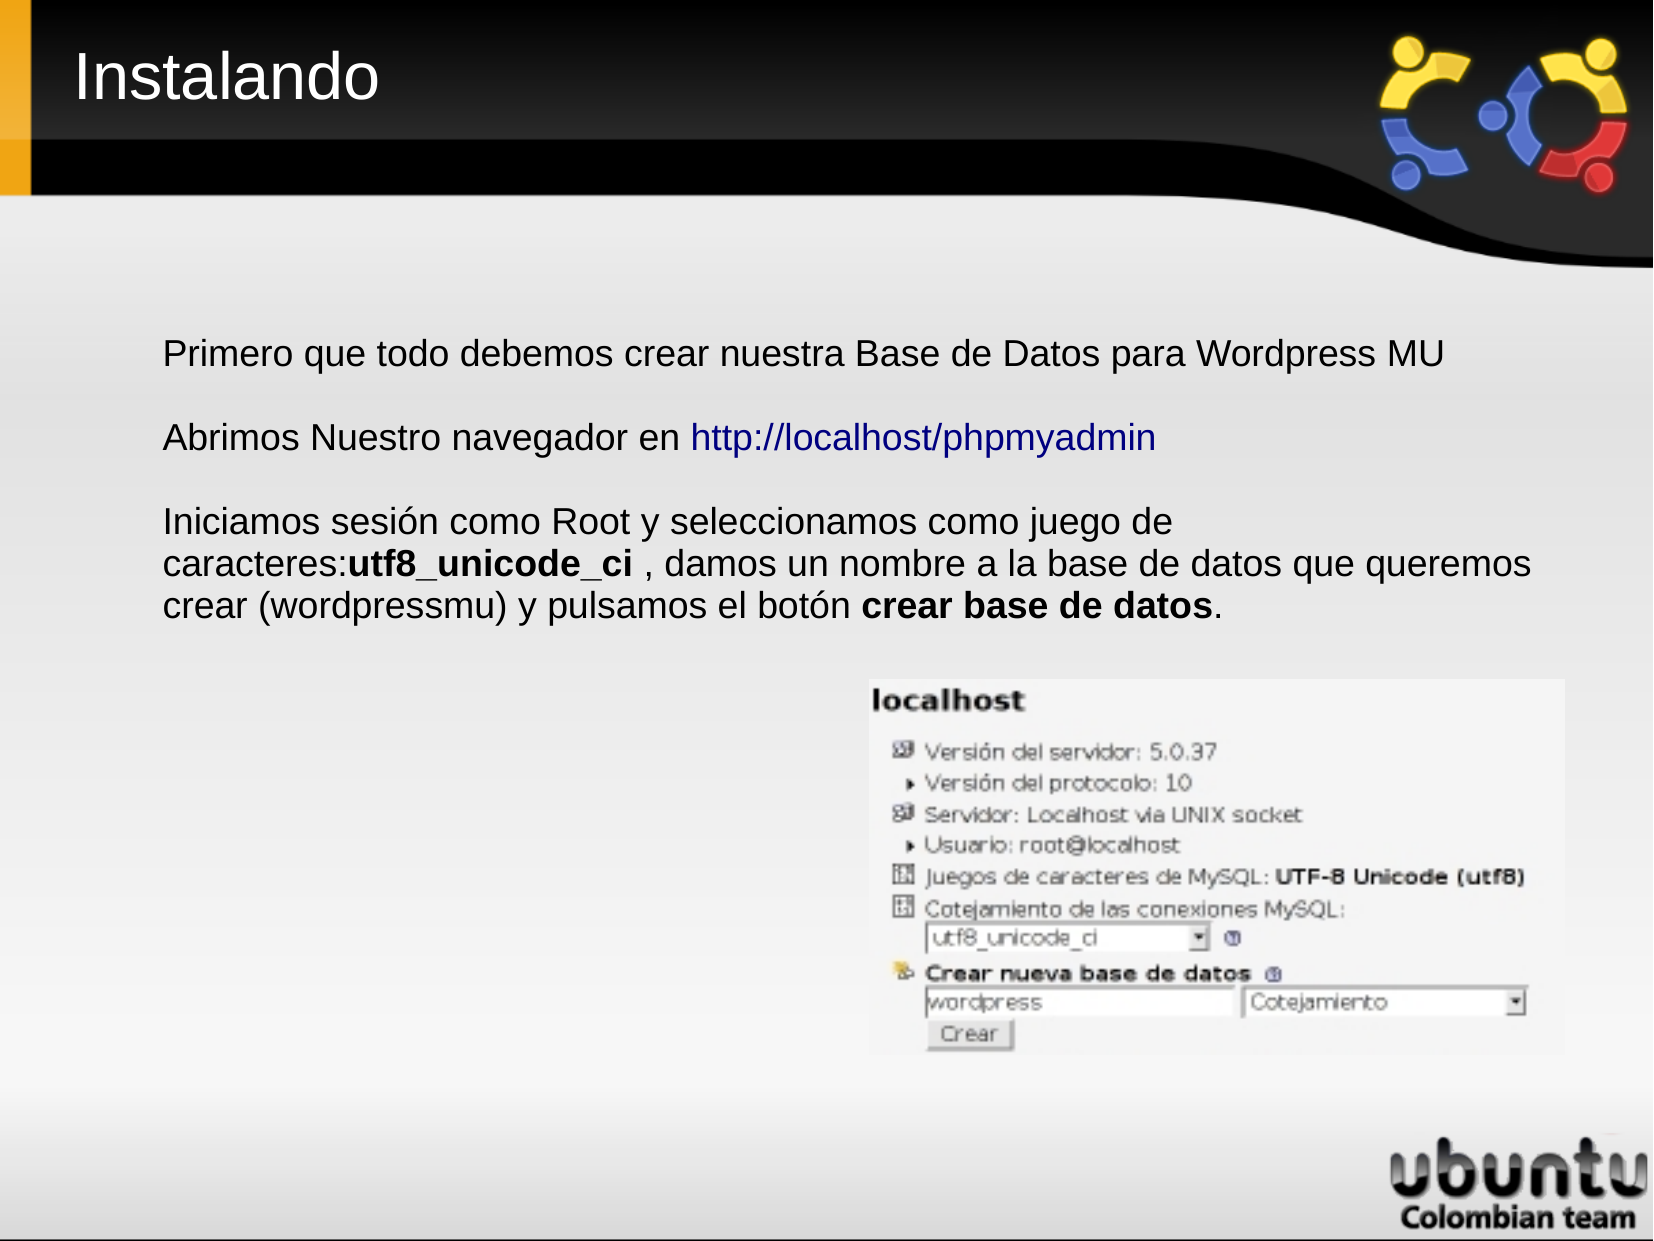

Instalando
Primero que todo debemos crear nuestra Base de Datos para Wordpress MU
Abrimos Nuestro navegador en http://localhost/phpmyadmin
Iniciamos sesión como Root y seleccionamos como juego de caracteres:utf8_unicode_ci , damos un nombre a la base de datos que queremos crear (wordpressmu) y pulsamos el botón crear base de datos.